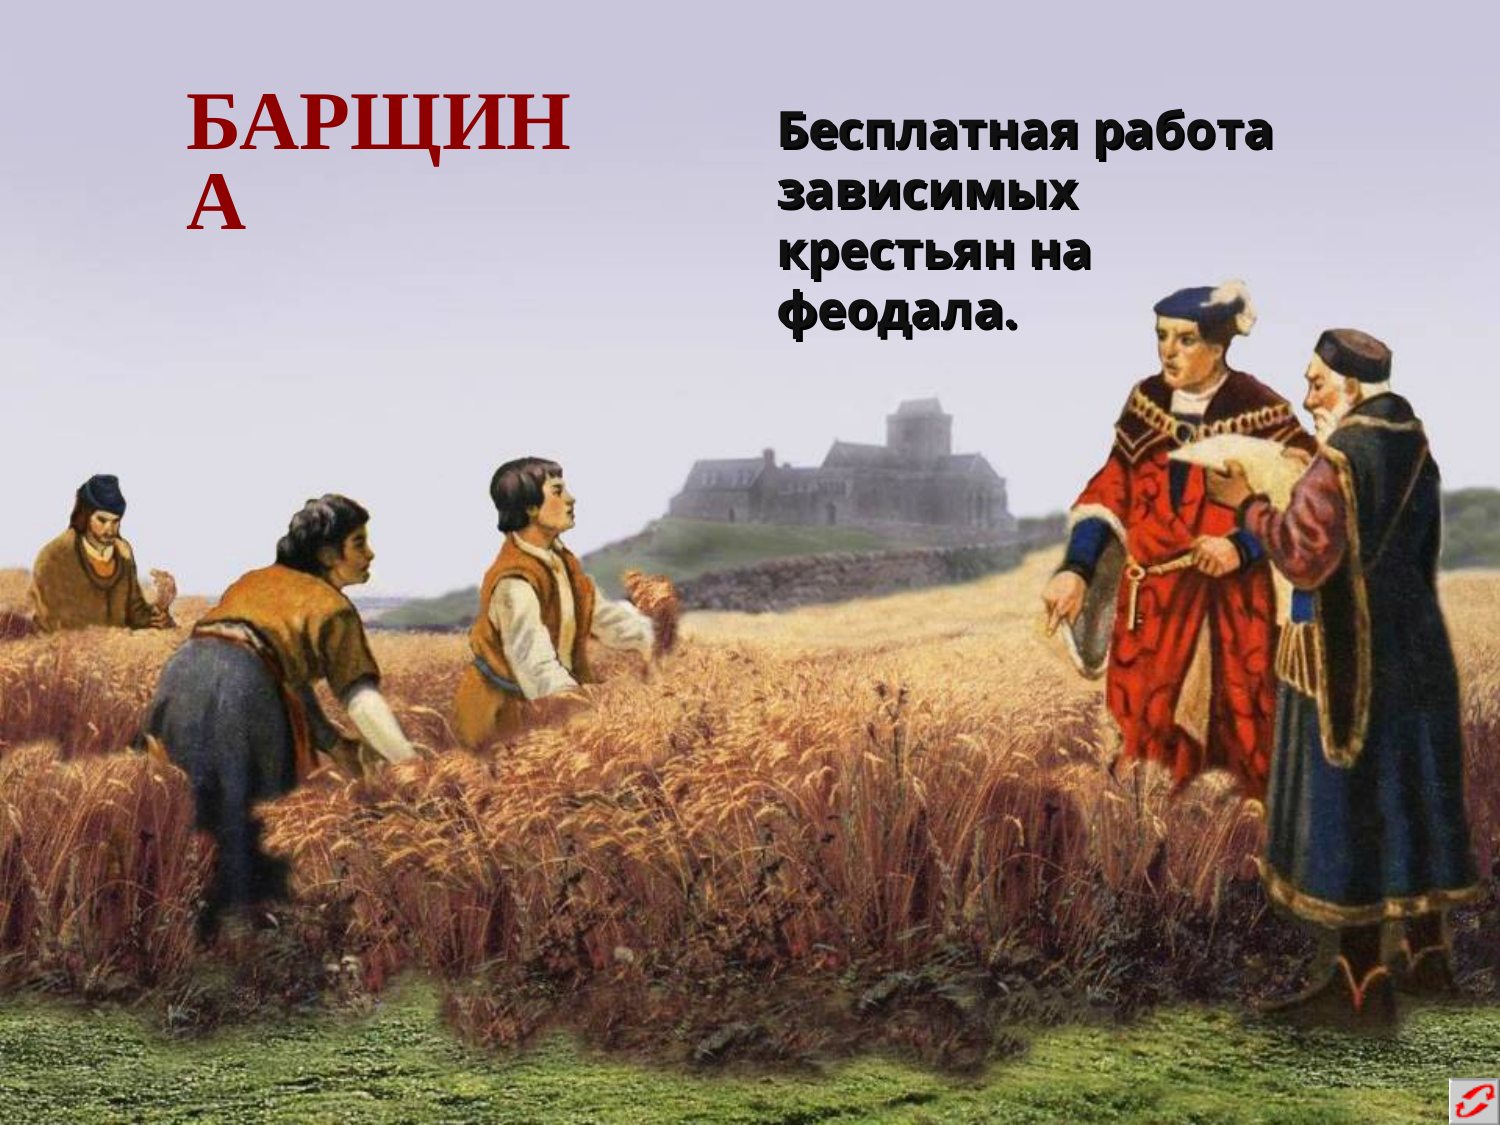

# БАРЩИНА
Бесплатная работа зависимых крестьян на феодала.